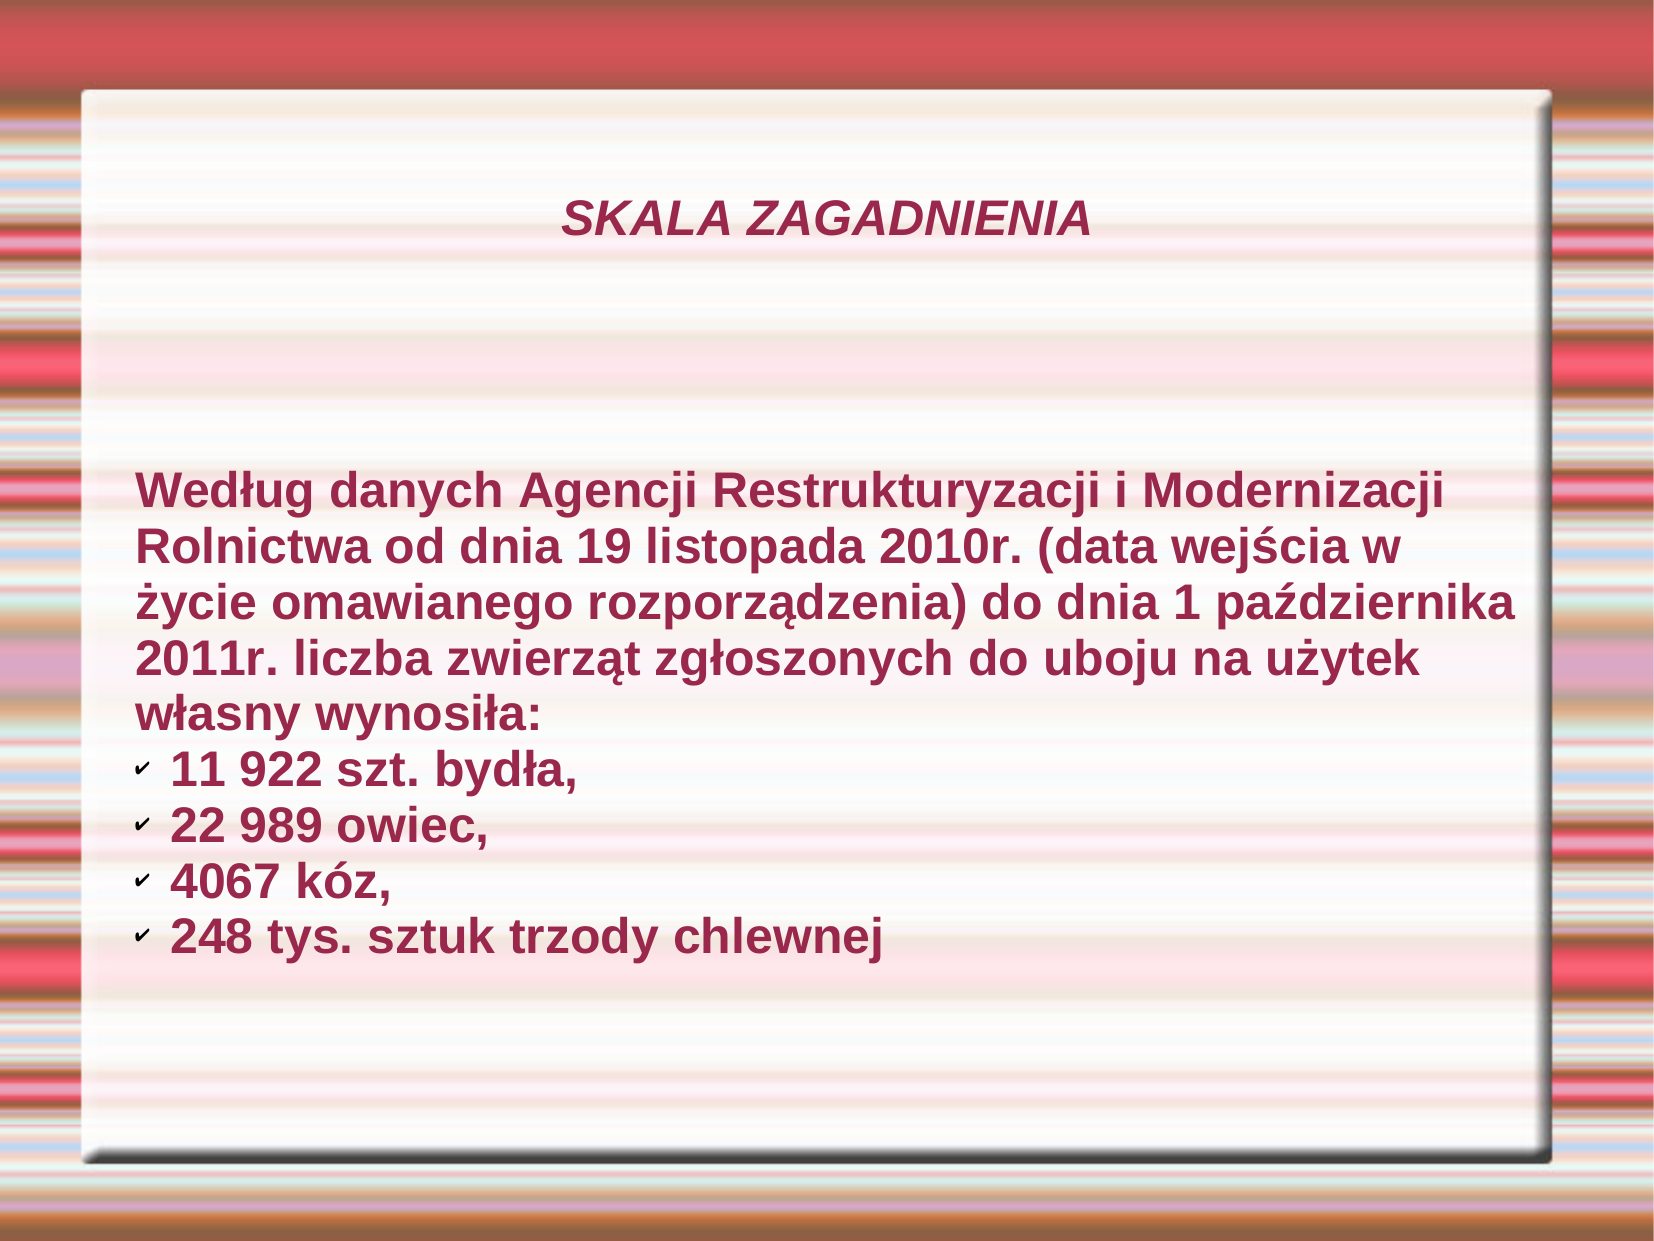

# SKALA ZAGADNIENIA
Według danych Agencji Restrukturyzacji i Modernizacji Rolnictwa od dnia 19 listopada 2010r. (data wejścia w życie omawianego rozporządzenia) do dnia 1 października 2011r. liczba zwierząt zgłoszonych do uboju na użytek własny wynosiła:
11 922 szt. bydła,
22 989 owiec,
4067 kóz,
248 tys. sztuk trzody chlewnej